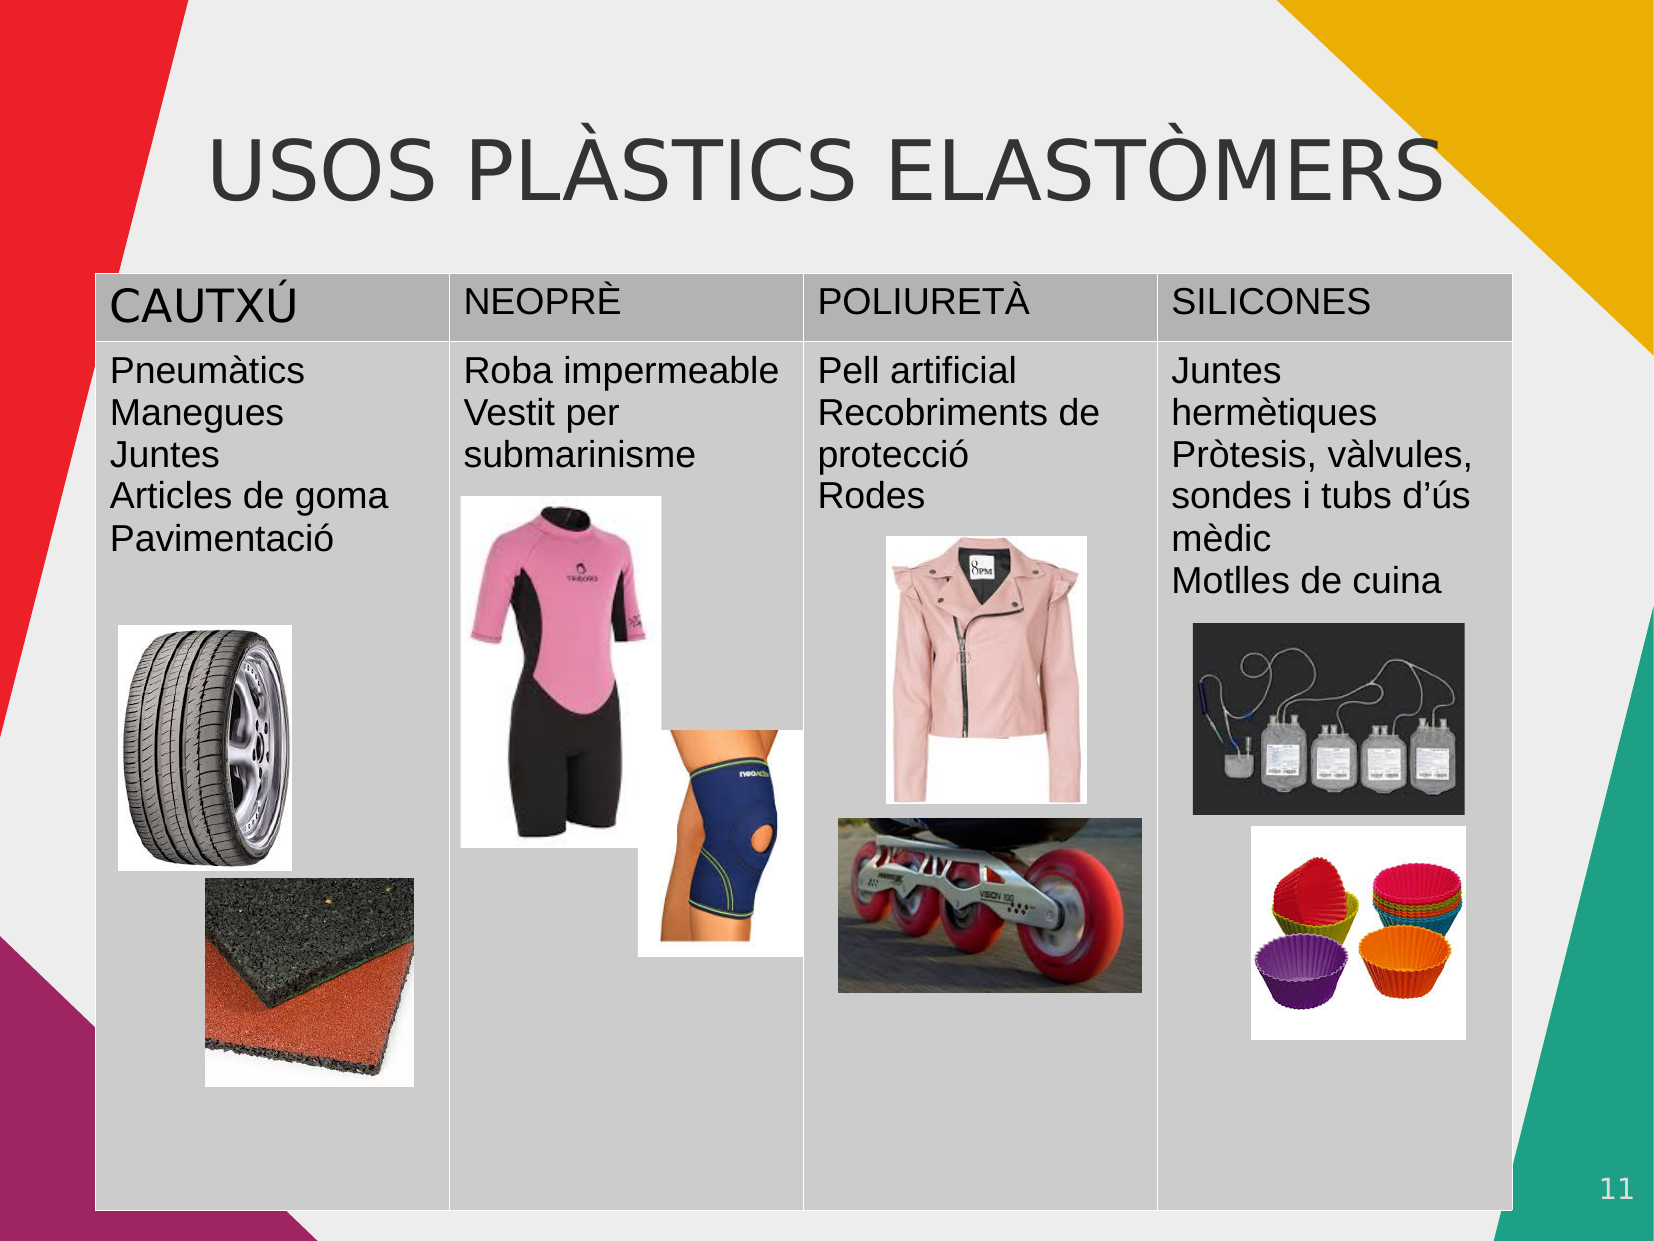

# USOS PLÀSTICS ELASTÒMERS
| CAUTXÚ | NEOPRÈ | POLIURETÀ | SILICONES |
| --- | --- | --- | --- |
| Pneumàtics Manegues Juntes Articles de goma Pavimentació | Roba impermeable Vestit per submarinisme | Pell artificial Recobriments de protecció Rodes | Juntes hermètiques Pròtesis, vàlvules, sondes i tubs d’ús mèdic Motlles de cuina |
11